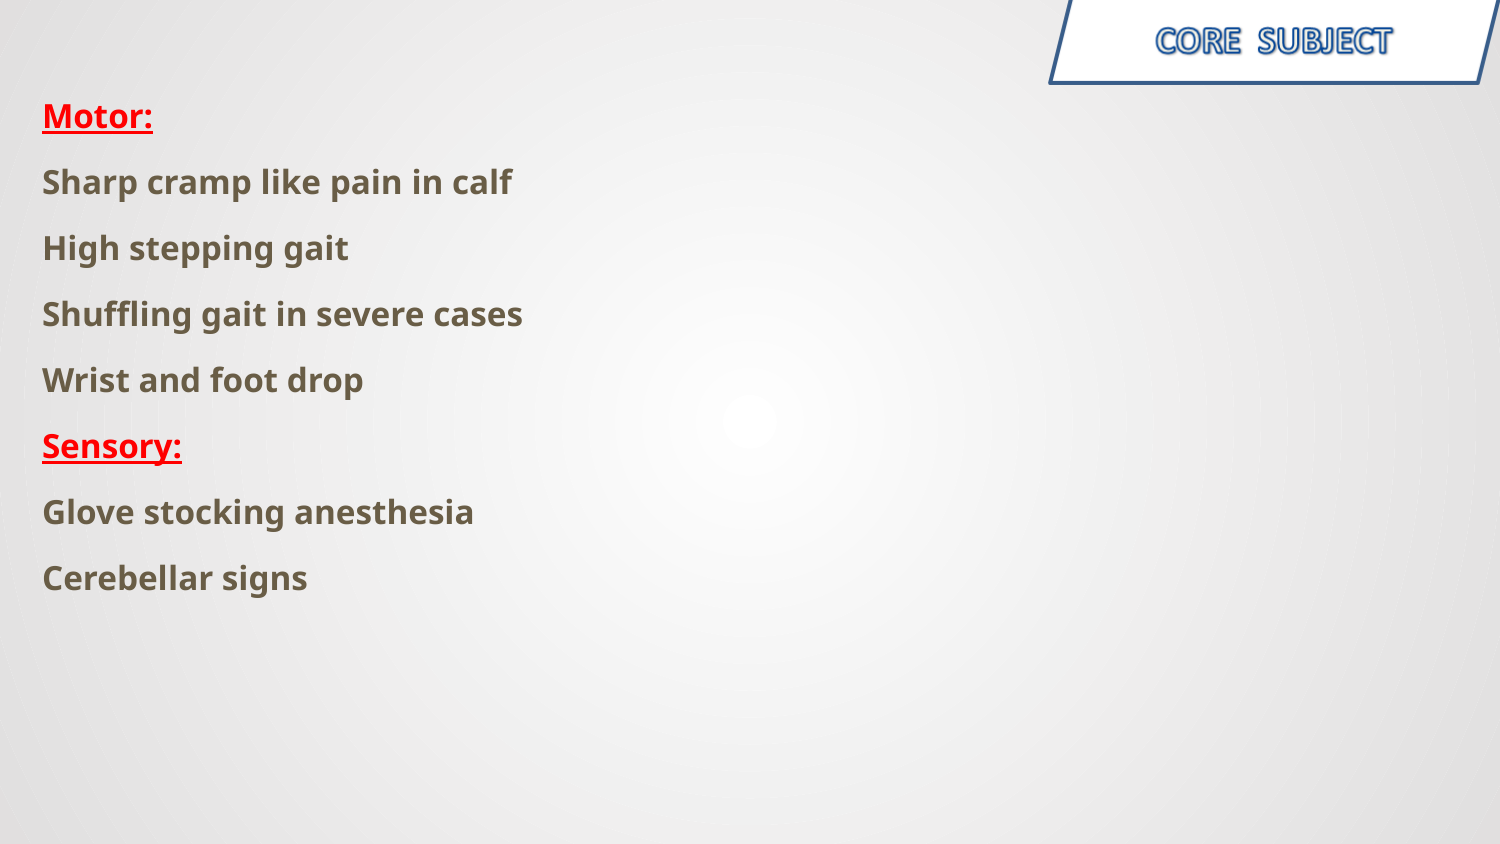

# Motor:
Sharp cramp like pain in calf
High stepping gait
Shuffling gait in severe cases
Wrist and foot drop
Sensory:
Glove stocking anesthesia
Cerebellar signs